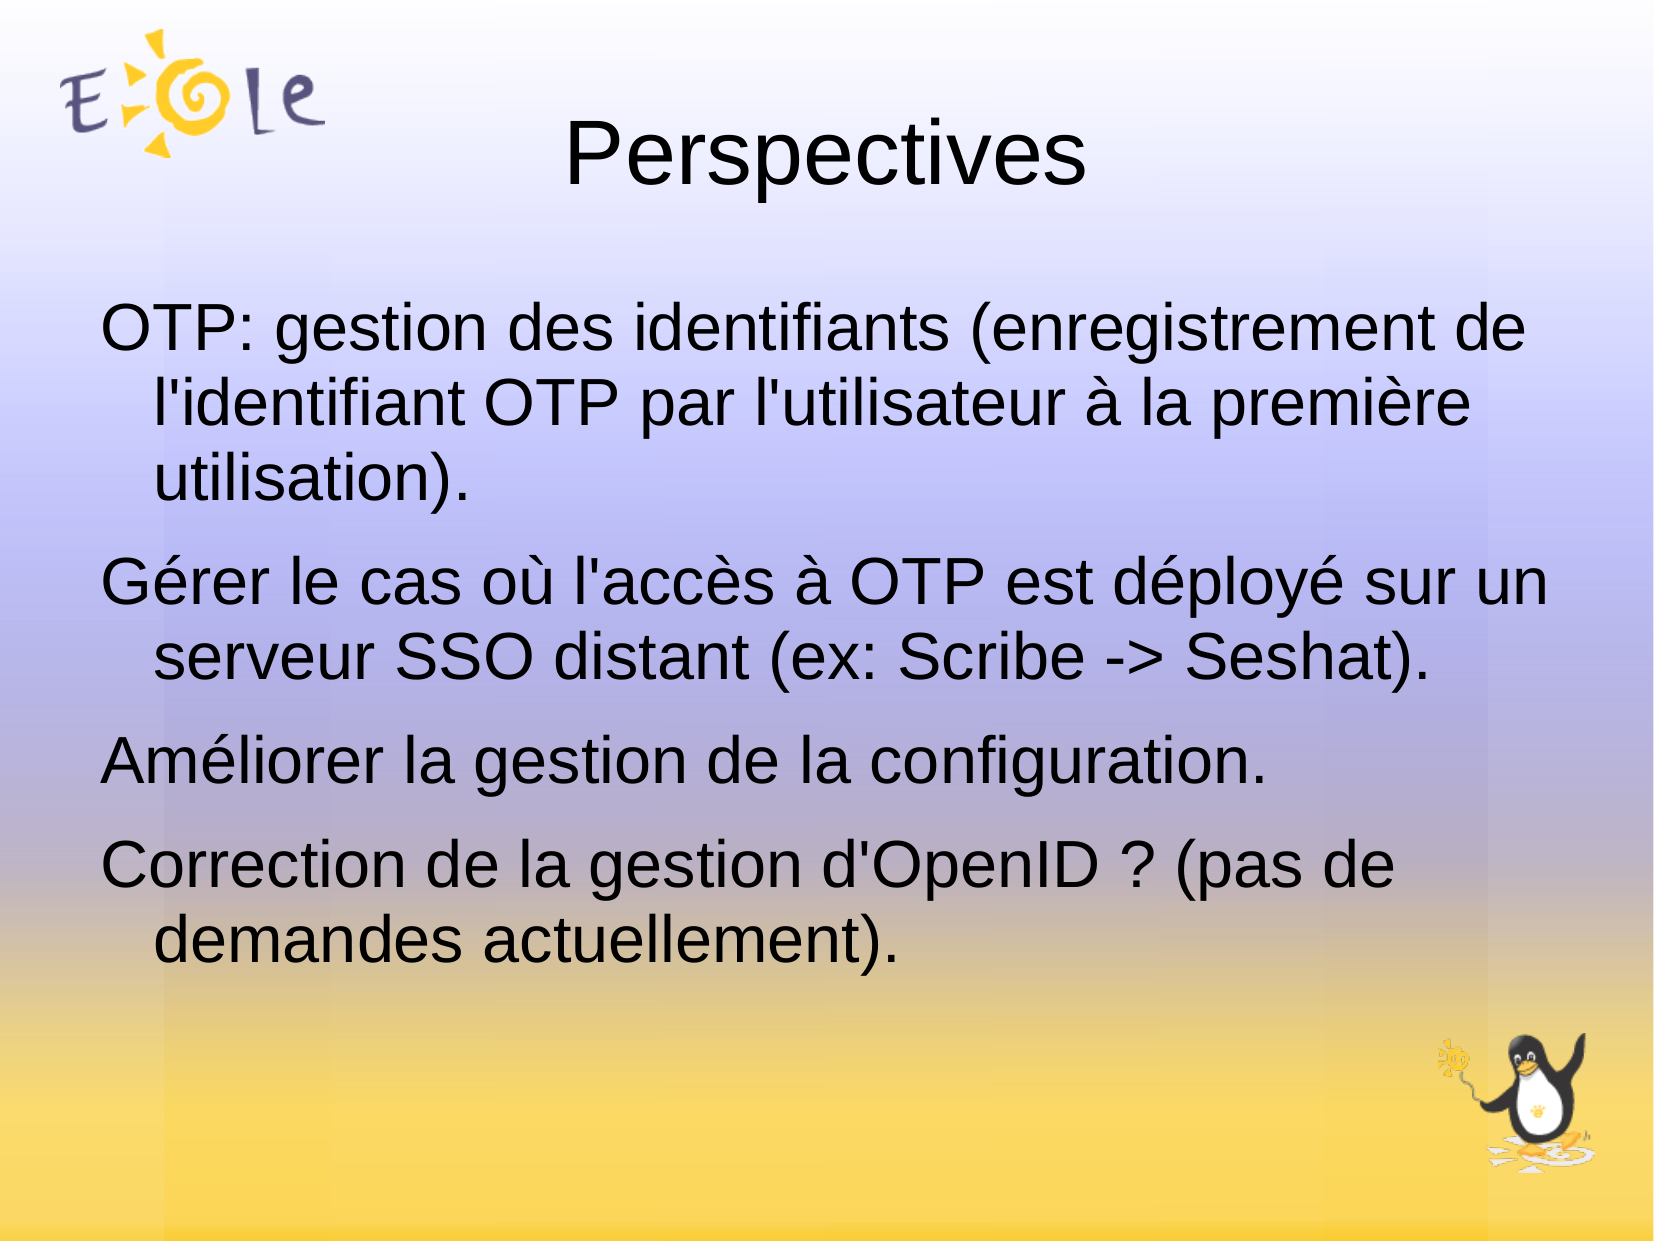

# Perspectives
OTP: gestion des identifiants (enregistrement de l'identifiant OTP par l'utilisateur à la première utilisation).
Gérer le cas où l'accès à OTP est déployé sur un serveur SSO distant (ex: Scribe -> Seshat).
Améliorer la gestion de la configuration.
Correction de la gestion d'OpenID ? (pas de demandes actuellement).